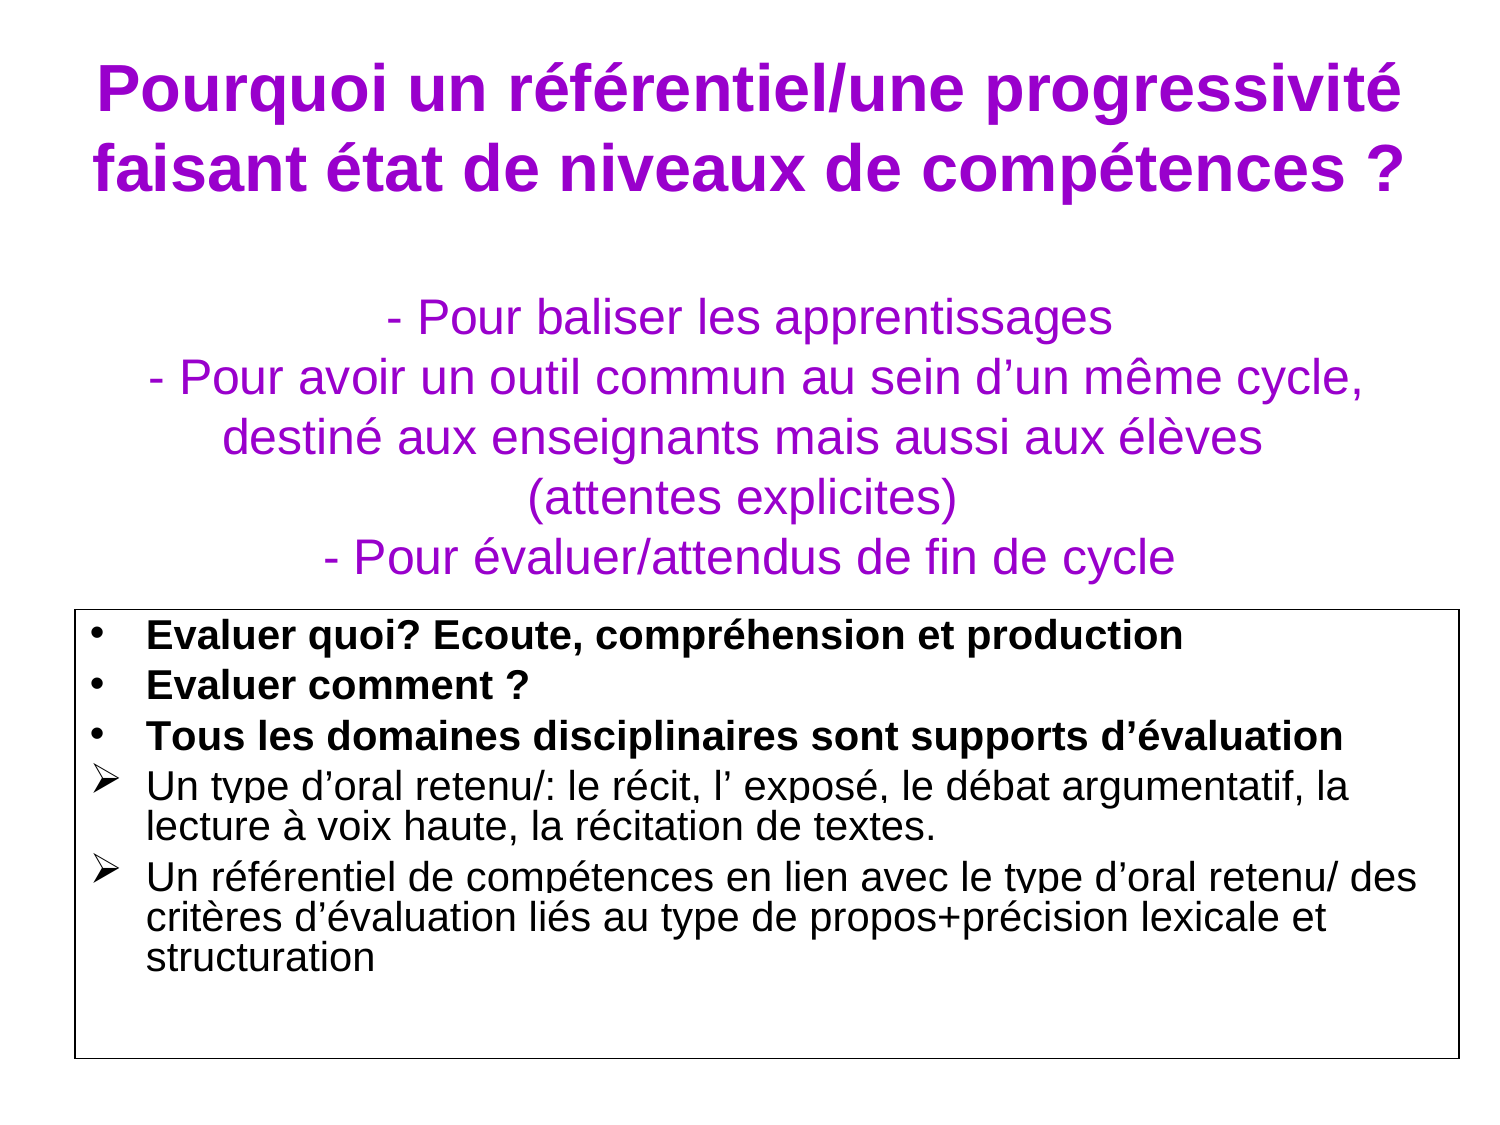

# Pourquoi un référentiel/une progressivité faisant état de niveaux de compétences ? - Pour baliser les apprentissages - Pour avoir un outil commun au sein d’un même cycle, destiné aux enseignants mais aussi aux élèves (attentes explicites) - Pour évaluer/attendus de fin de cycle
Evaluer quoi? Ecoute, compréhension et production
Evaluer comment ?
Tous les domaines disciplinaires sont supports d’évaluation
Un type d’oral retenu/: le récit, l’ exposé, le débat argumentatif, la lecture à voix haute, la récitation de textes.
Un référentiel de compétences en lien avec le type d’oral retenu/ des critères d’évaluation liés au type de propos+précision lexicale et structuration